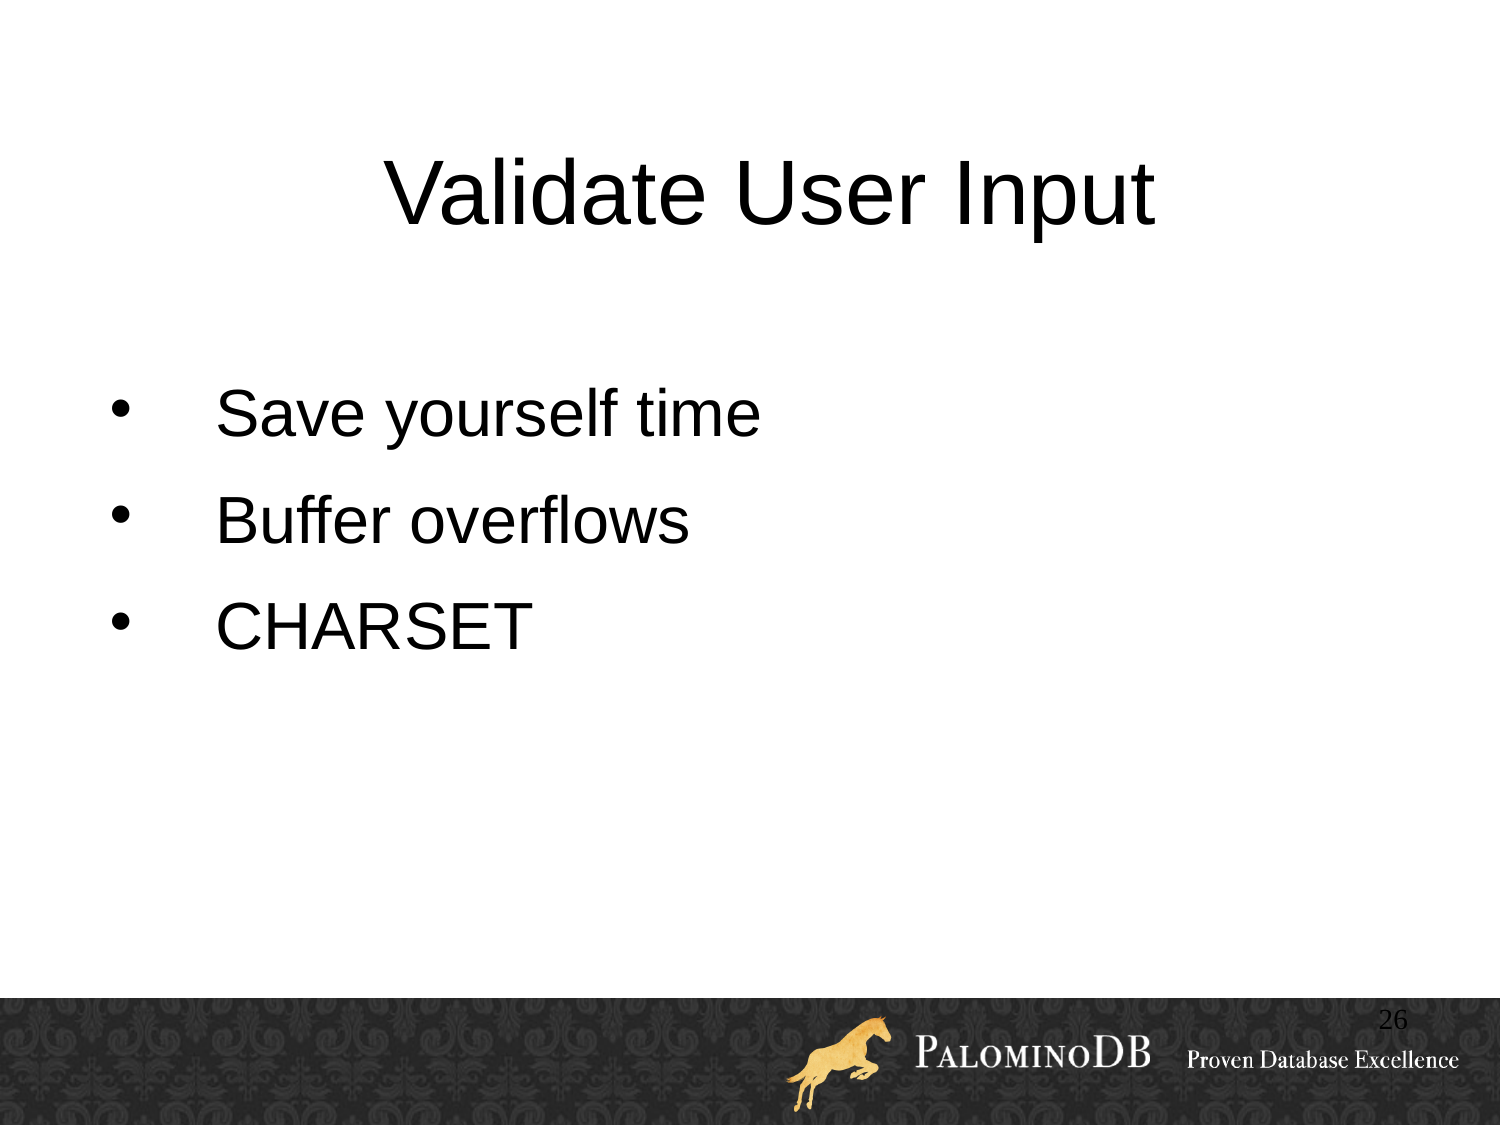

# Validate User Input
Save yourself time
Buffer overflows
CHARSET